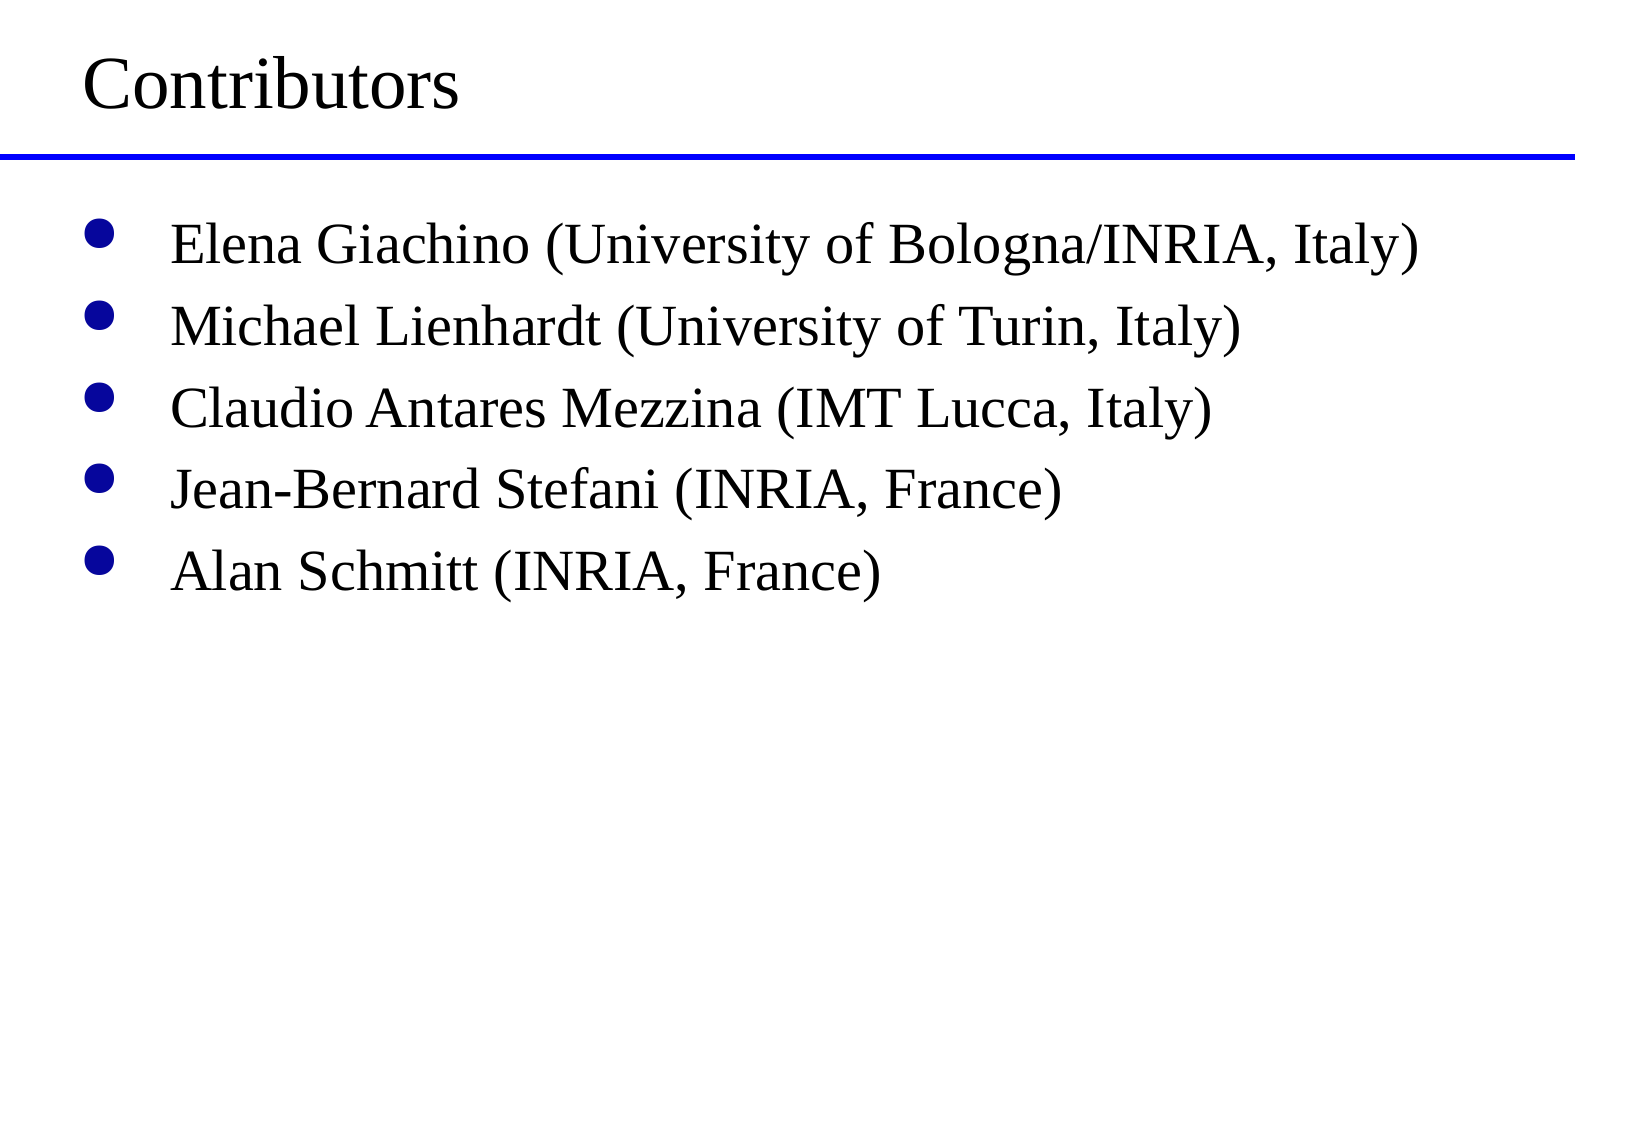

# Contributors
Elena Giachino (University of Bologna/INRIA, Italy)
Michael Lienhardt (University of Turin, Italy)
Claudio Antares Mezzina (IMT Lucca, Italy)
Jean-Bernard Stefani (INRIA, France)
Alan Schmitt (INRIA, France)